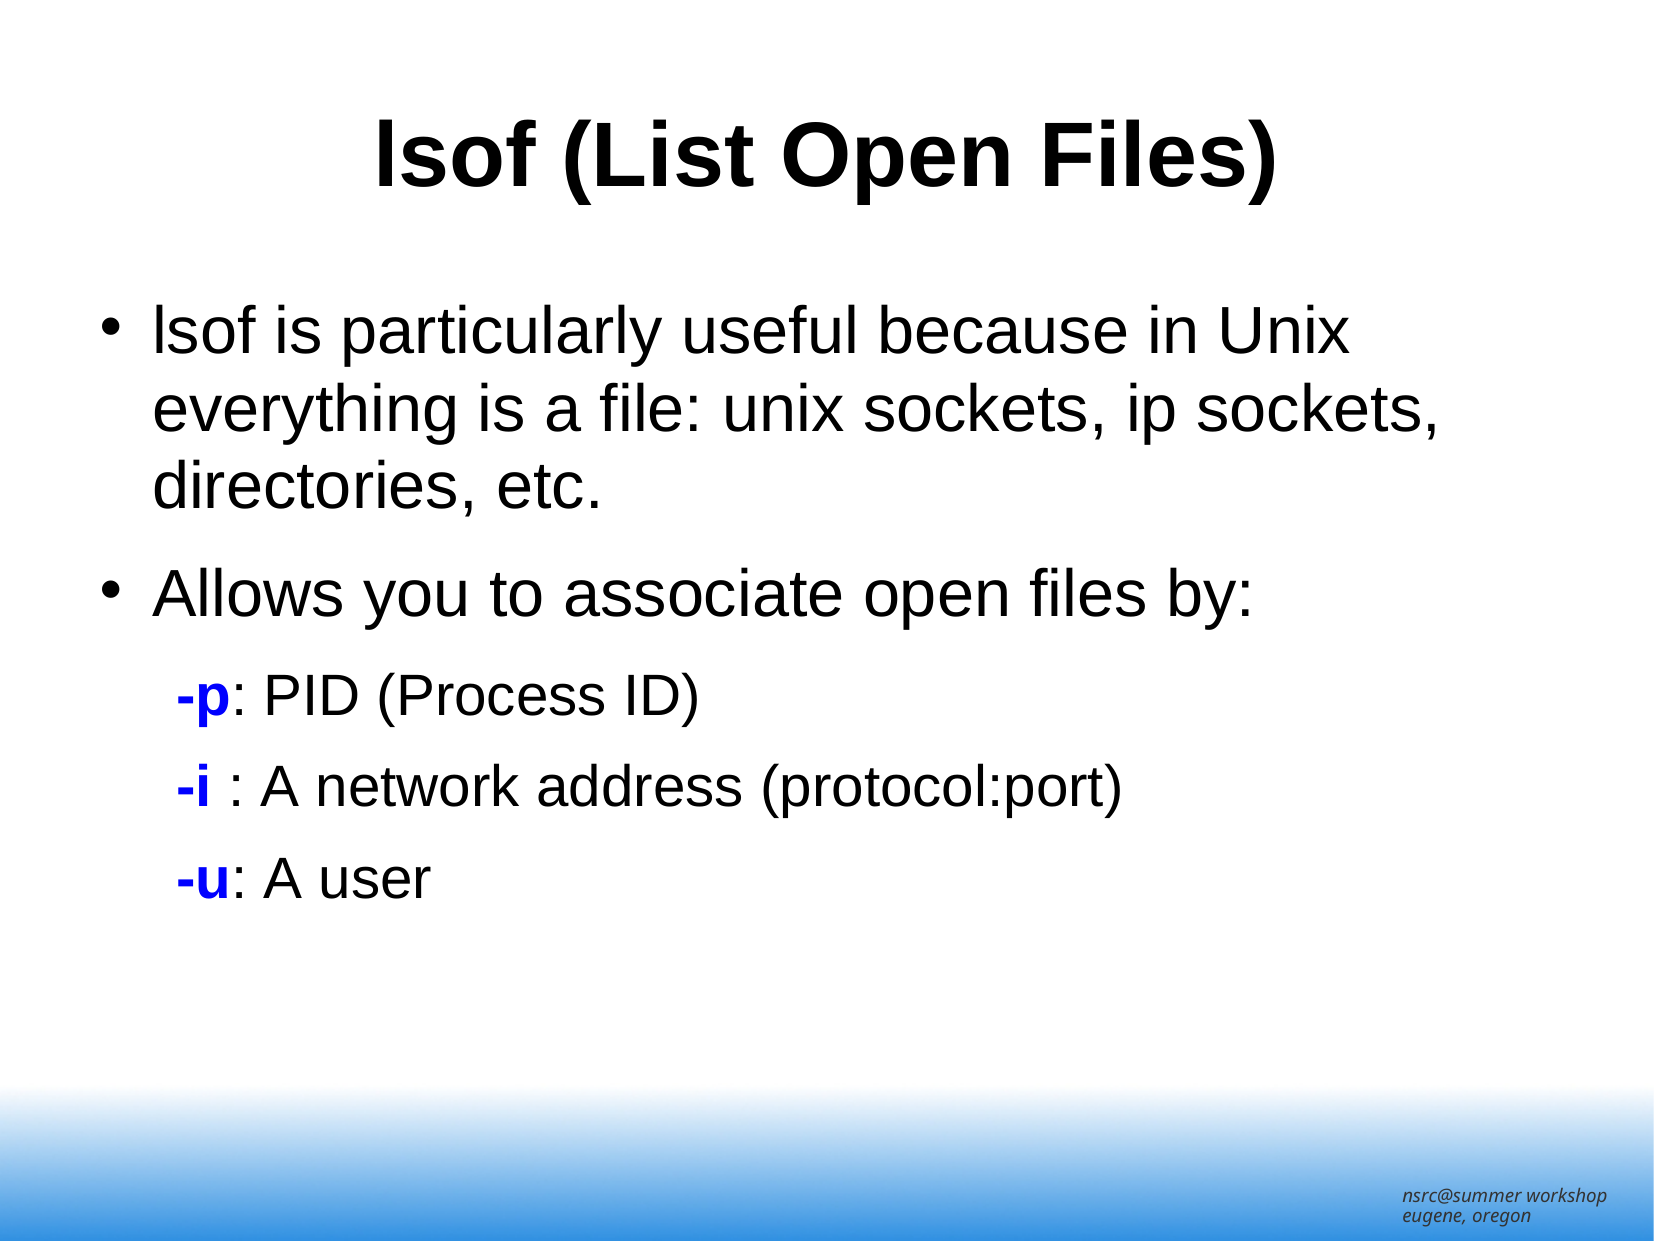

# lsof (List Open Files)‏
lsof is particularly useful because in Unix everything is a file: unix sockets, ip sockets, directories, etc.
Allows you to associate open files by:
-p: PID (Process ID)
-i : A network address (protocol:port)
-u: A user